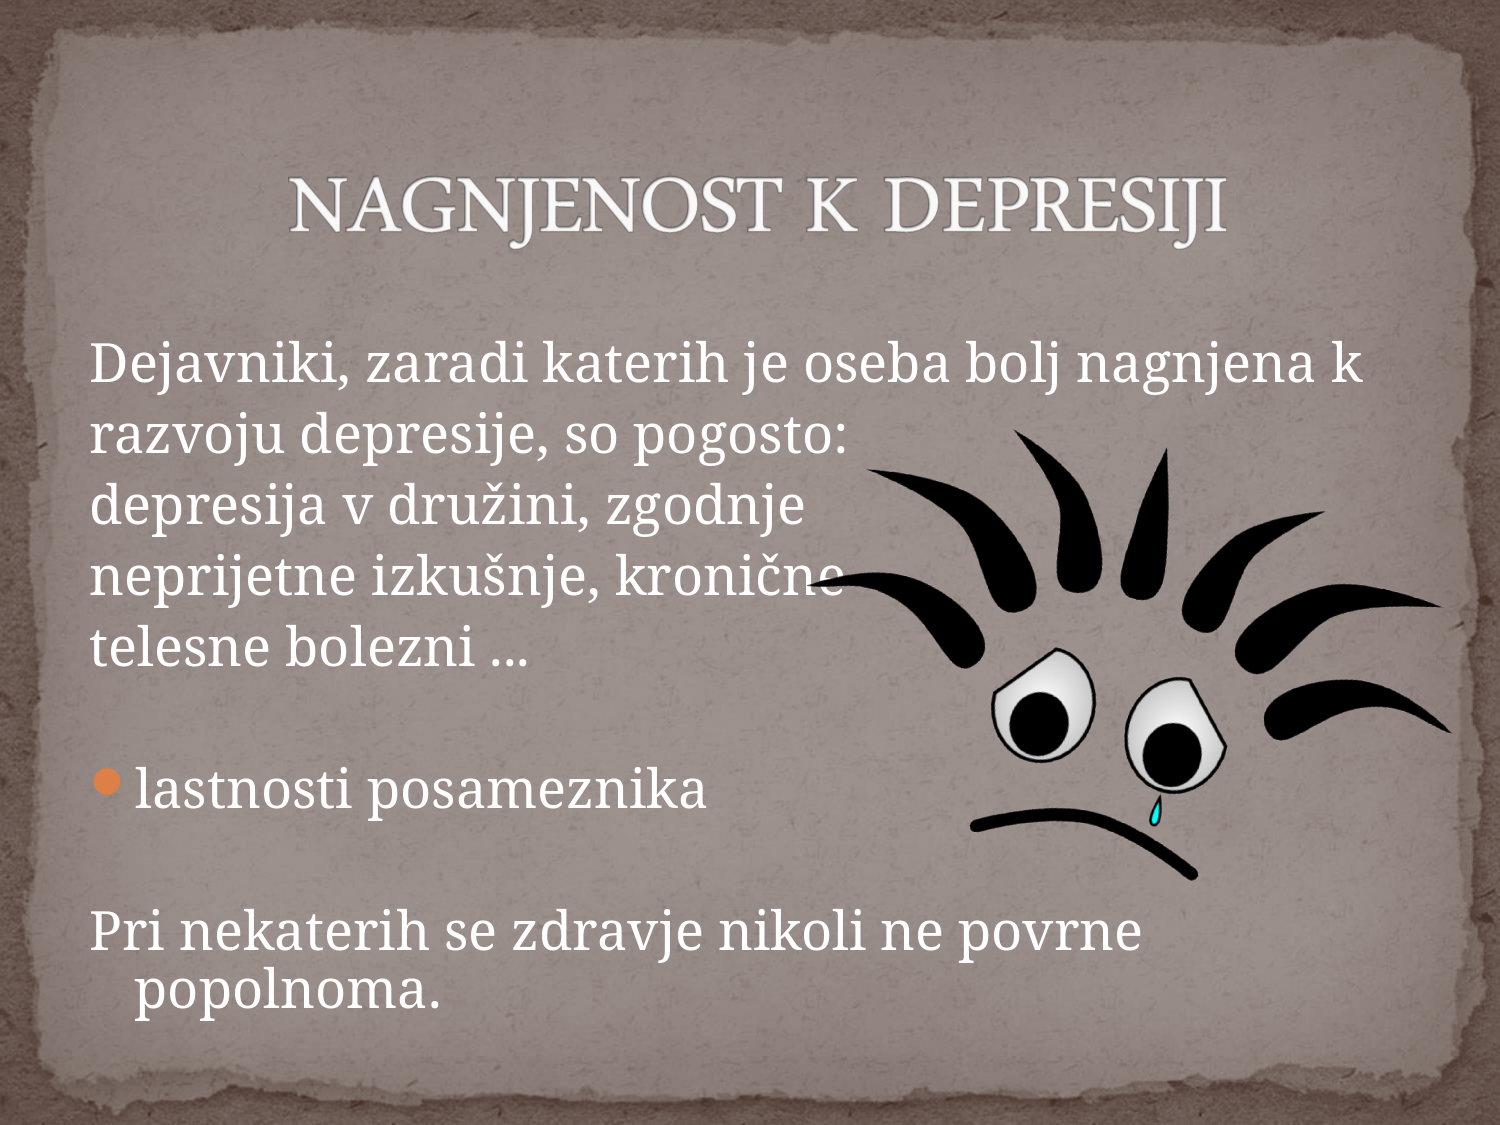

# Dejavniki, zaradi katerih je oseba bolj nagnjena k
razvoju depresije, so pogosto:
depresija v družini, zgodnje
neprijetne izkušnje, kronične
telesne bolezni ...
lastnosti posameznika
Pri nekaterih se zdravje nikoli ne povrne popolnoma.